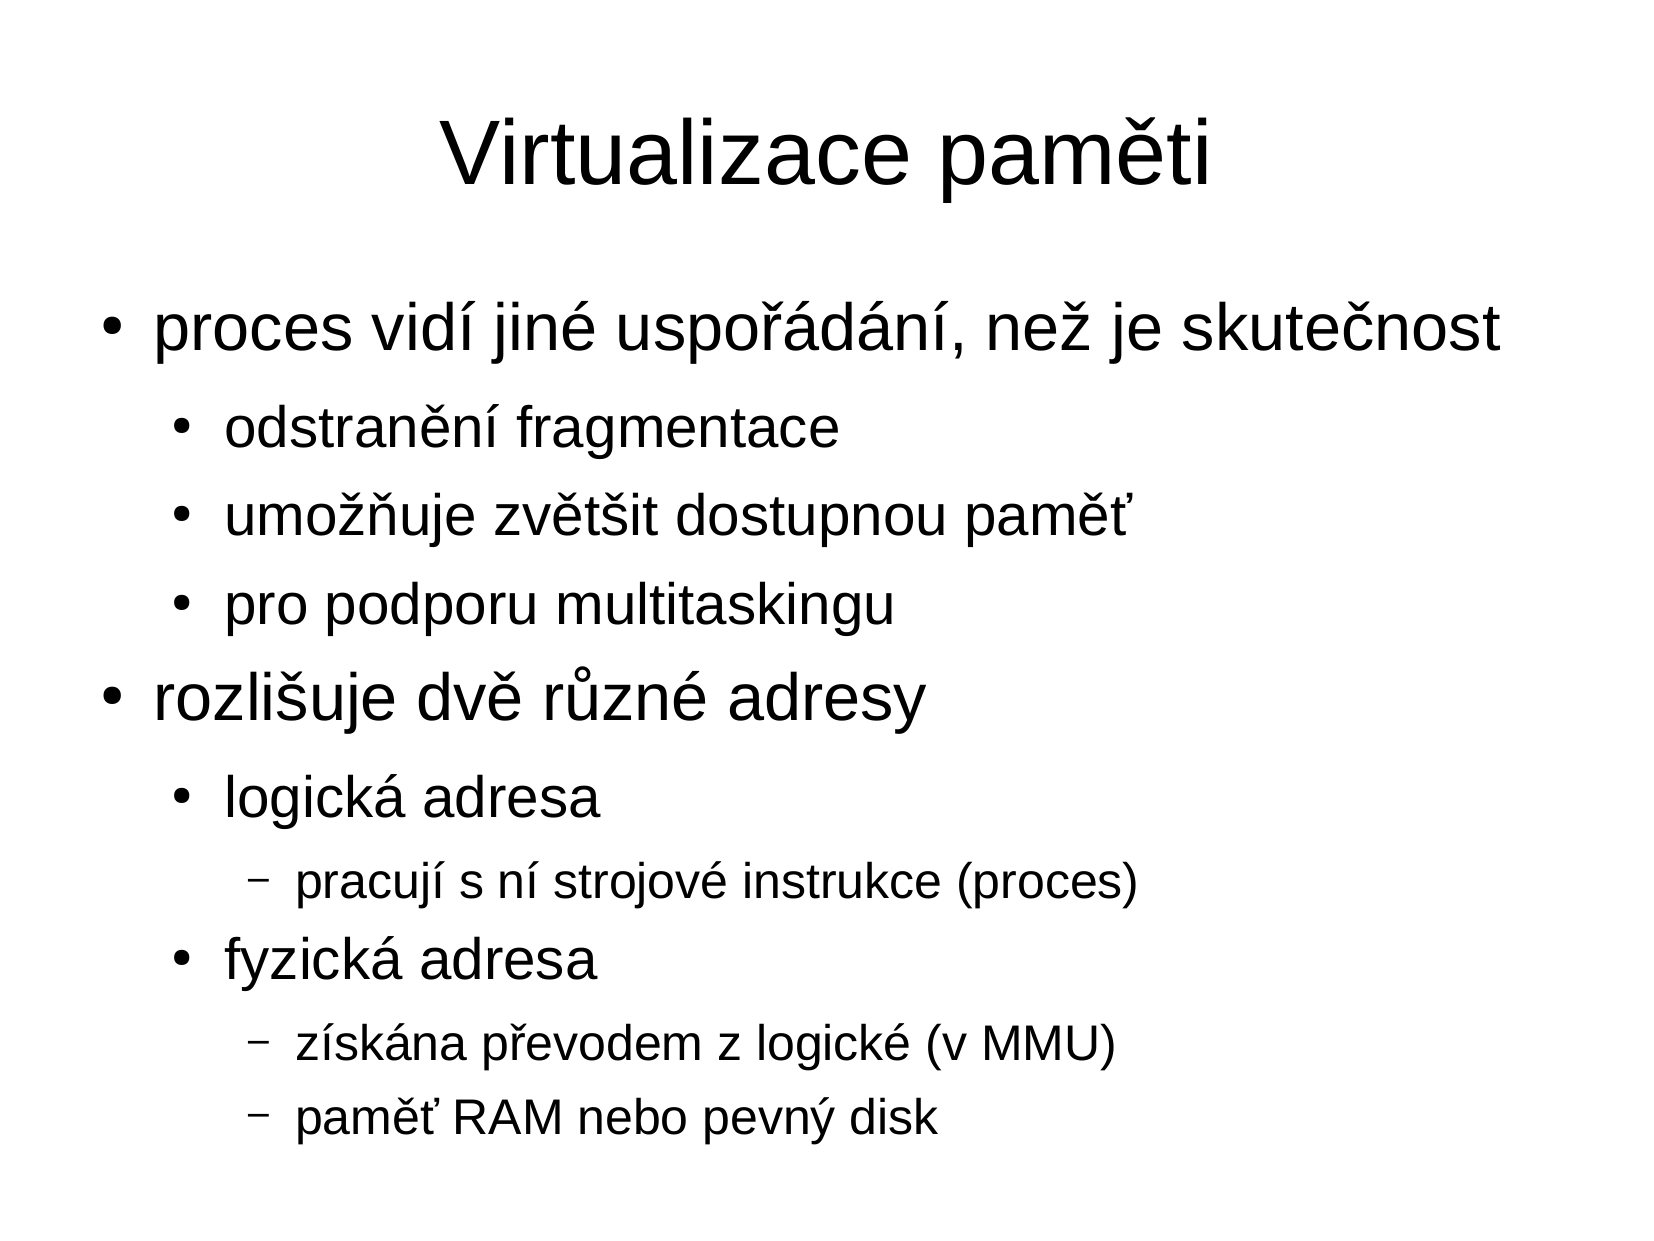

# Virtualizace paměti
proces vidí jiné uspořádání, než je skutečnost
odstranění fragmentace
umožňuje zvětšit dostupnou paměť
pro podporu multitaskingu
rozlišuje dvě různé adresy
logická adresa
pracují s ní strojové instrukce (proces)
fyzická adresa
získána převodem z logické (v MMU)
paměť RAM nebo pevný disk